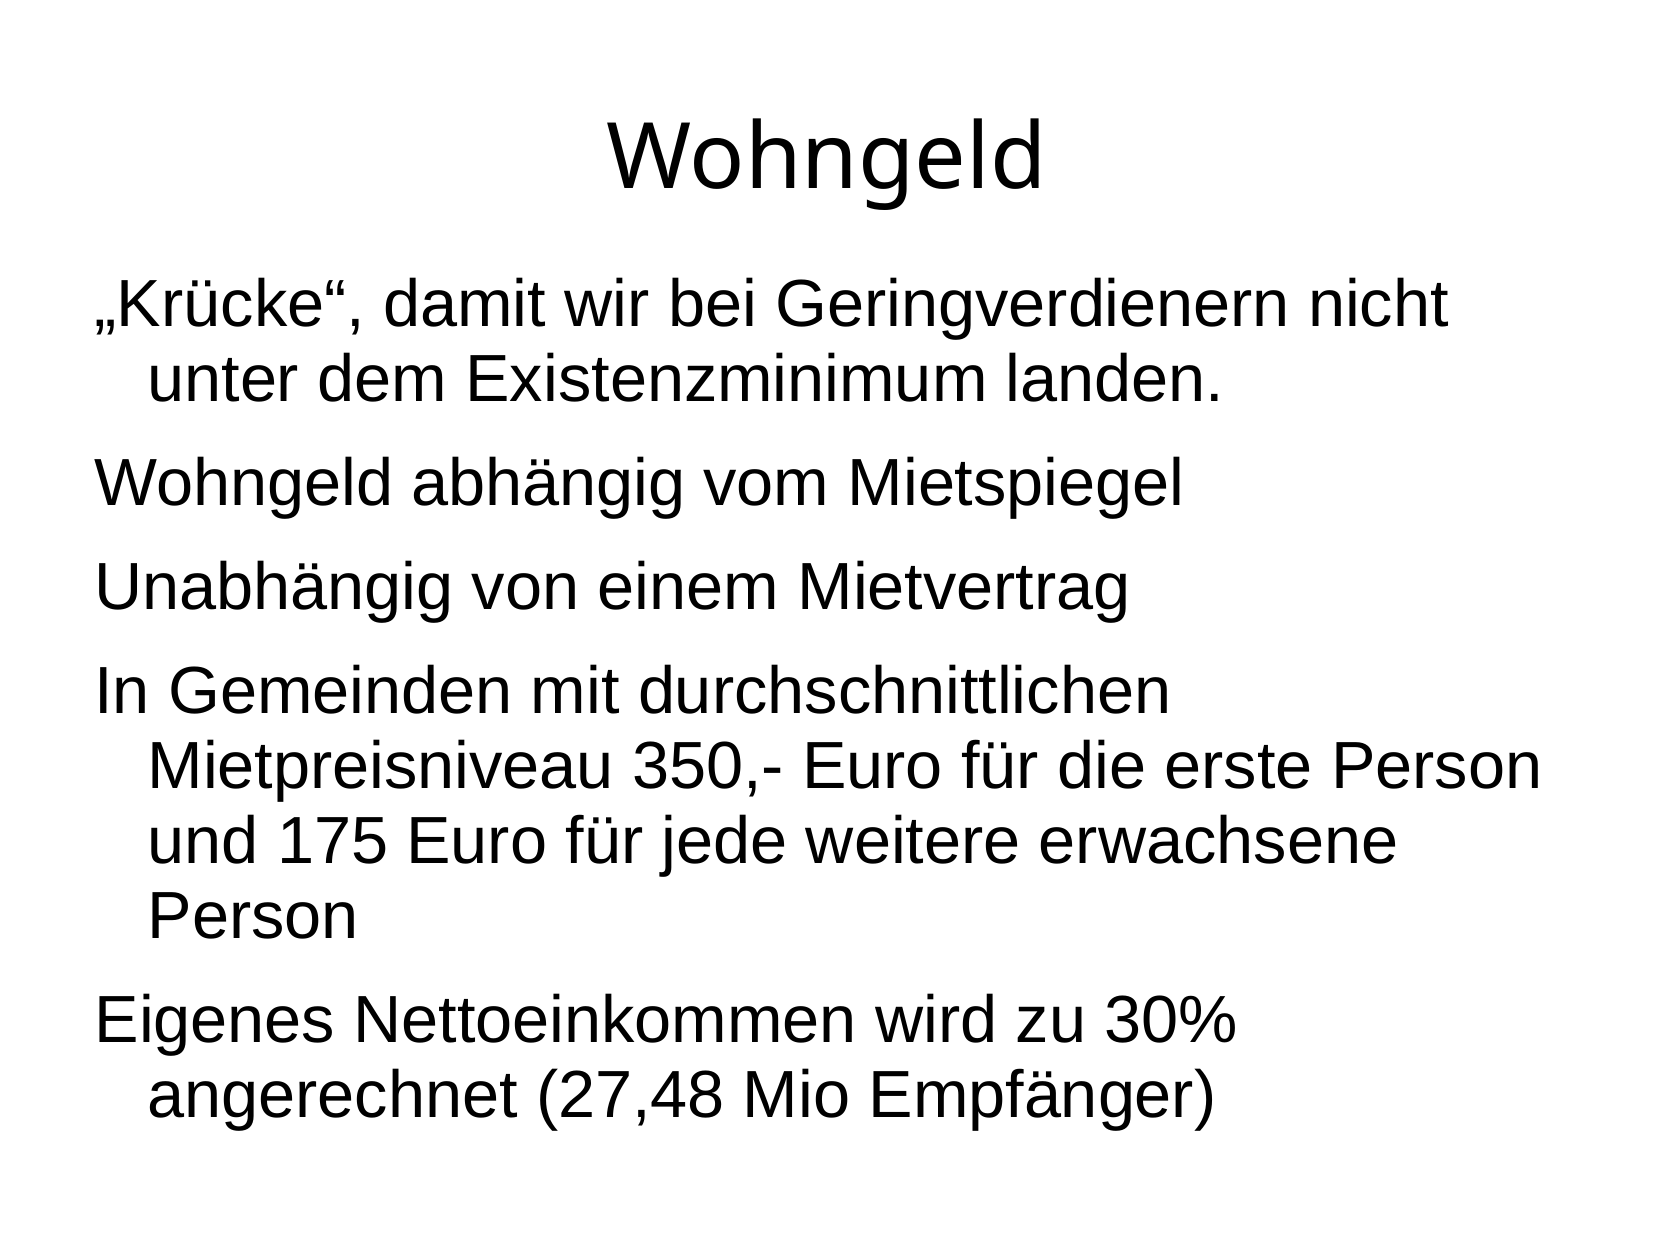

# Wohngeld
„Krücke“, damit wir bei Geringverdienern nicht unter dem Existenzminimum landen.
Wohngeld abhängig vom Mietspiegel
Unabhängig von einem Mietvertrag
In Gemeinden mit durchschnittlichen Mietpreisniveau 350,- Euro für die erste Person und 175 Euro für jede weitere erwachsene Person
Eigenes Nettoeinkommen wird zu 30% angerechnet (27,48 Mio Empfänger)